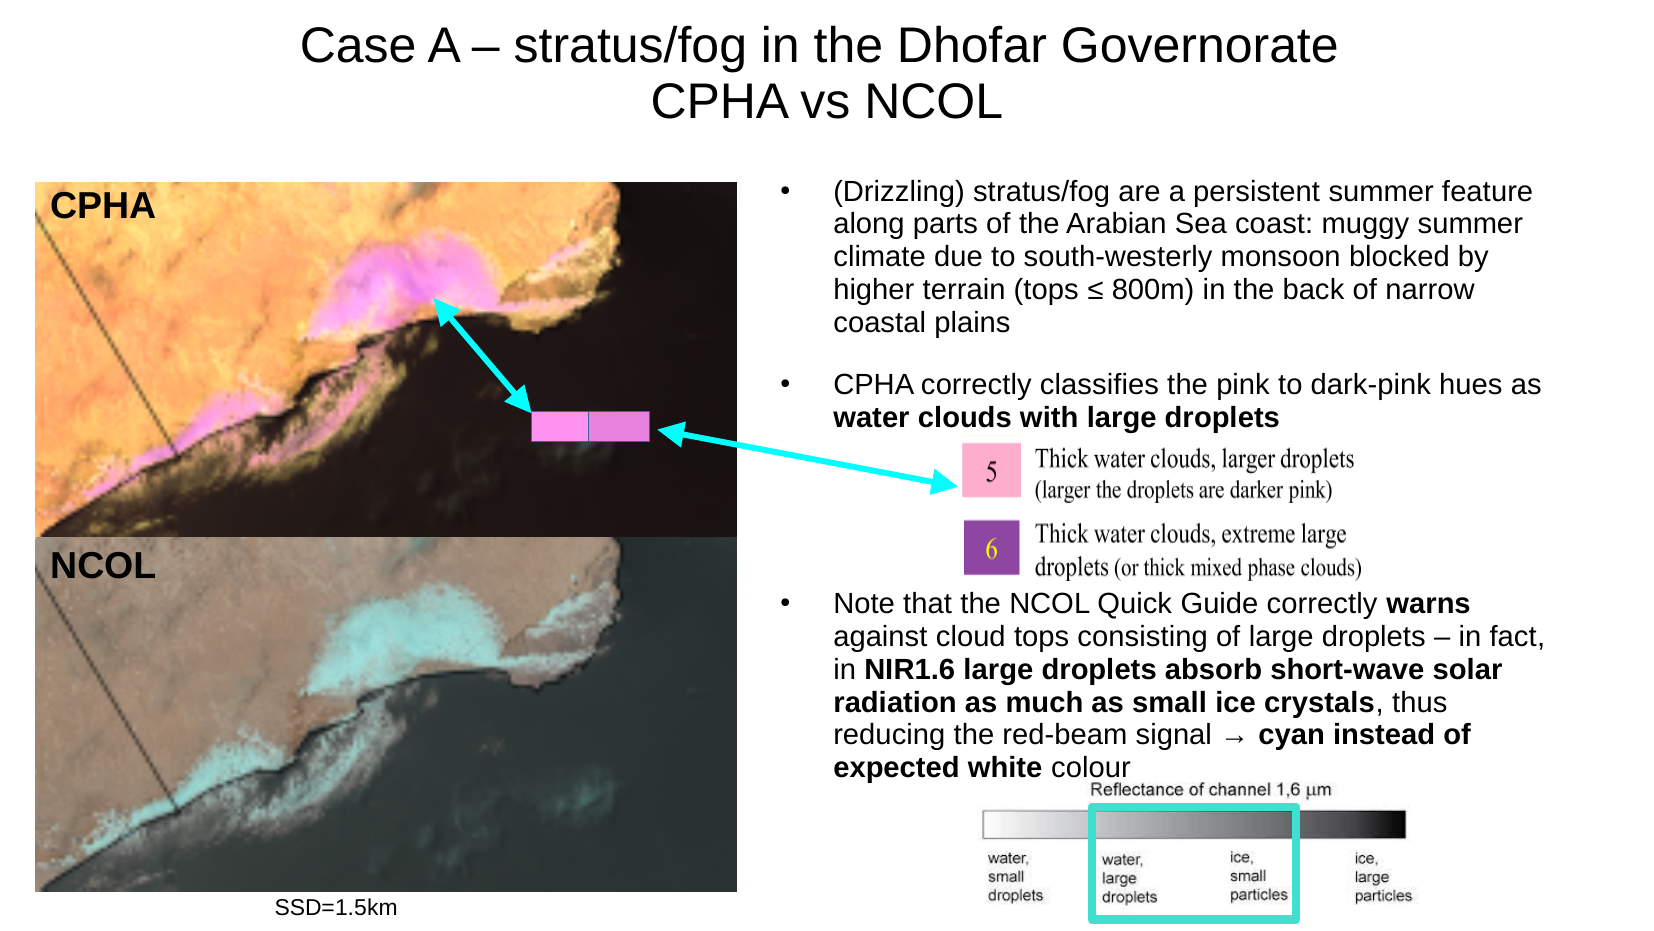

# Case A – stratus/fog in the Dhofar Governorate CPHA vs NCOL
(Drizzling) stratus/fog are a persistent summer feature along parts of the Arabian Sea coast: muggy summer climate due to south-westerly monsoon blocked by higher terrain (tops ≤ 800m) in the back of narrow coastal plains
CPHA correctly classifies the pink to dark-pink hues as water clouds with large droplets
Note that the NCOL Quick Guide correctly warns against cloud tops consisting of large droplets – in fact, in NIR1.6 large droplets absorb short-wave solar radiation as much as small ice crystals, thus reducing the red-beam signal → cyan instead of expected white colour
CPHA
NCOL
SSD=1.5km